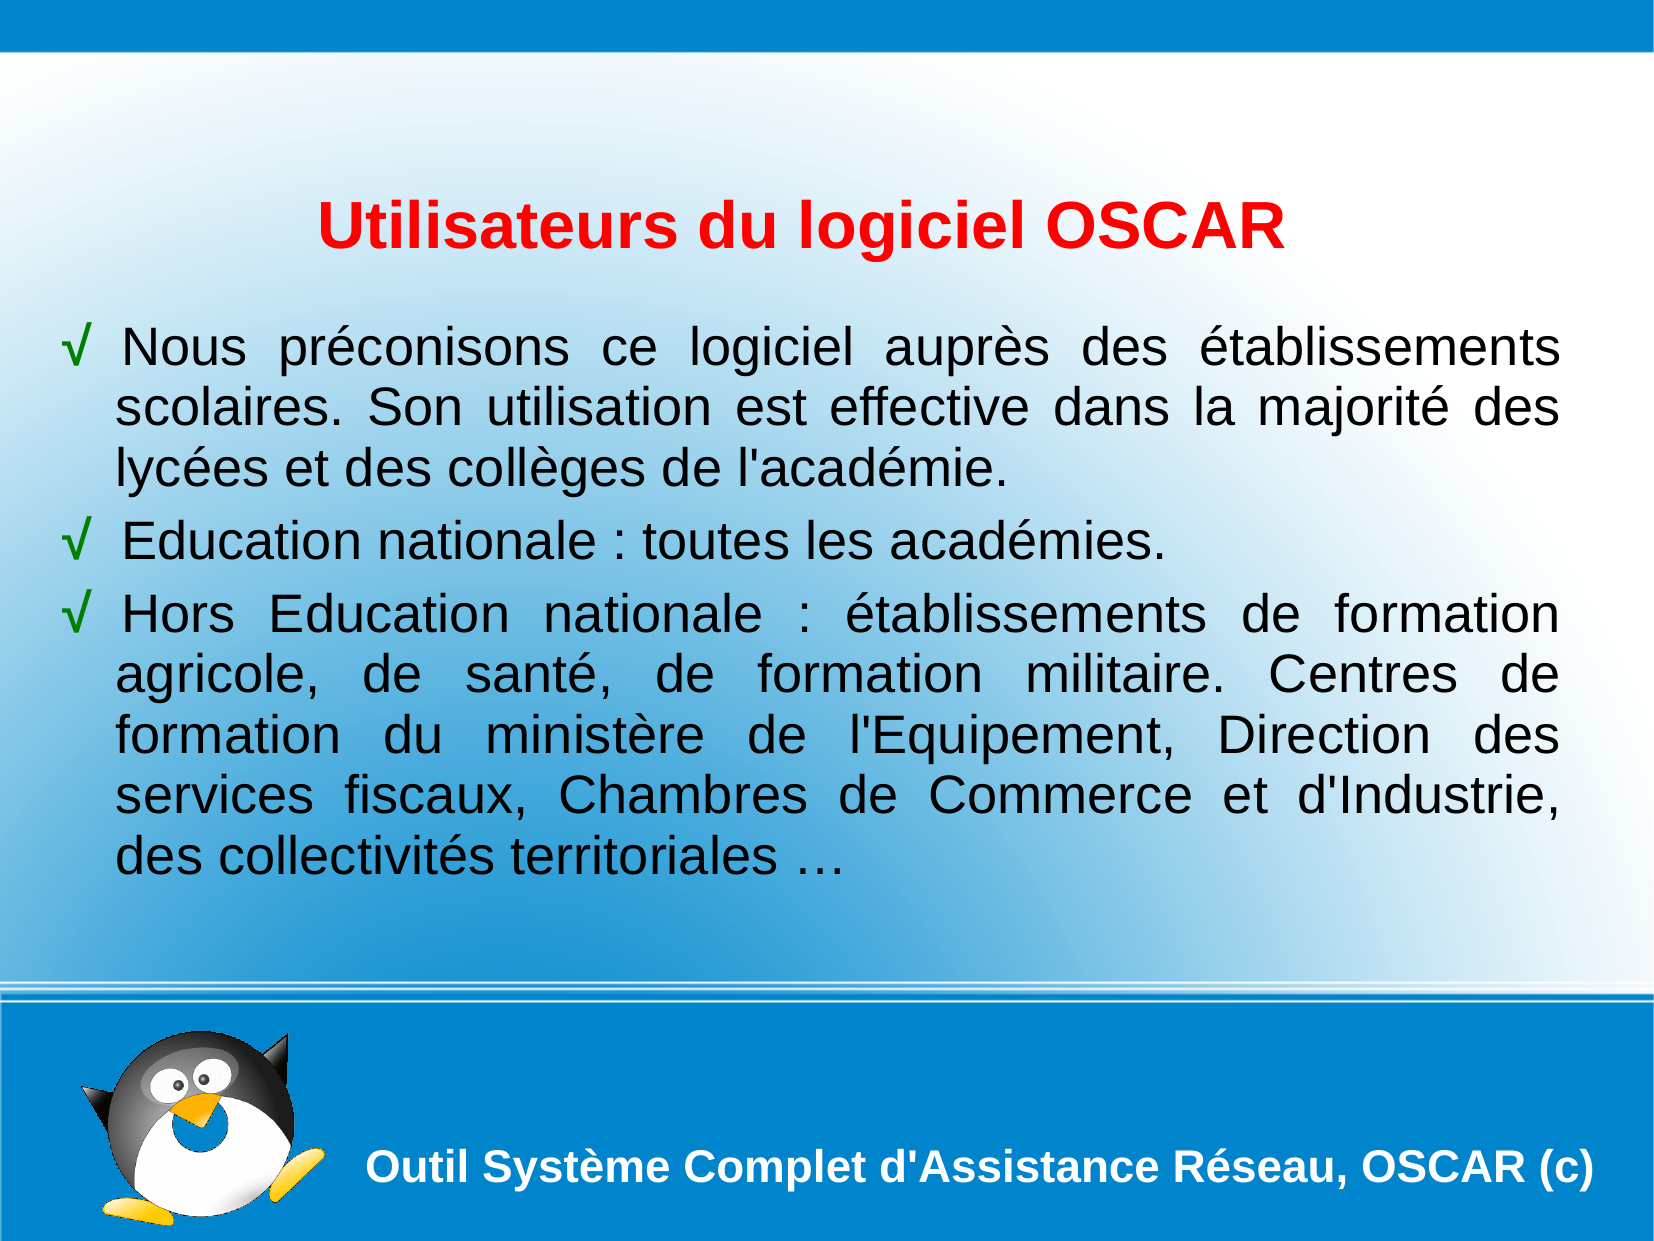

Utilisateurs du logiciel OSCAR
√	Nous préconisons ce logiciel auprès des établissements scolaires. Son utilisation est effective dans la majorité des lycées et des collèges de l'académie.
√	Education nationale : toutes les académies.
√	Hors Education nationale : établissements de formation agricole, de santé, de formation militaire. Centres de formation du ministère de l'Equipement, Direction des services fiscaux, Chambres de Commerce et d'Industrie, des collectivités territoriales …
# Outil Système Complet d'Assistance Réseau, OSCAR (c)